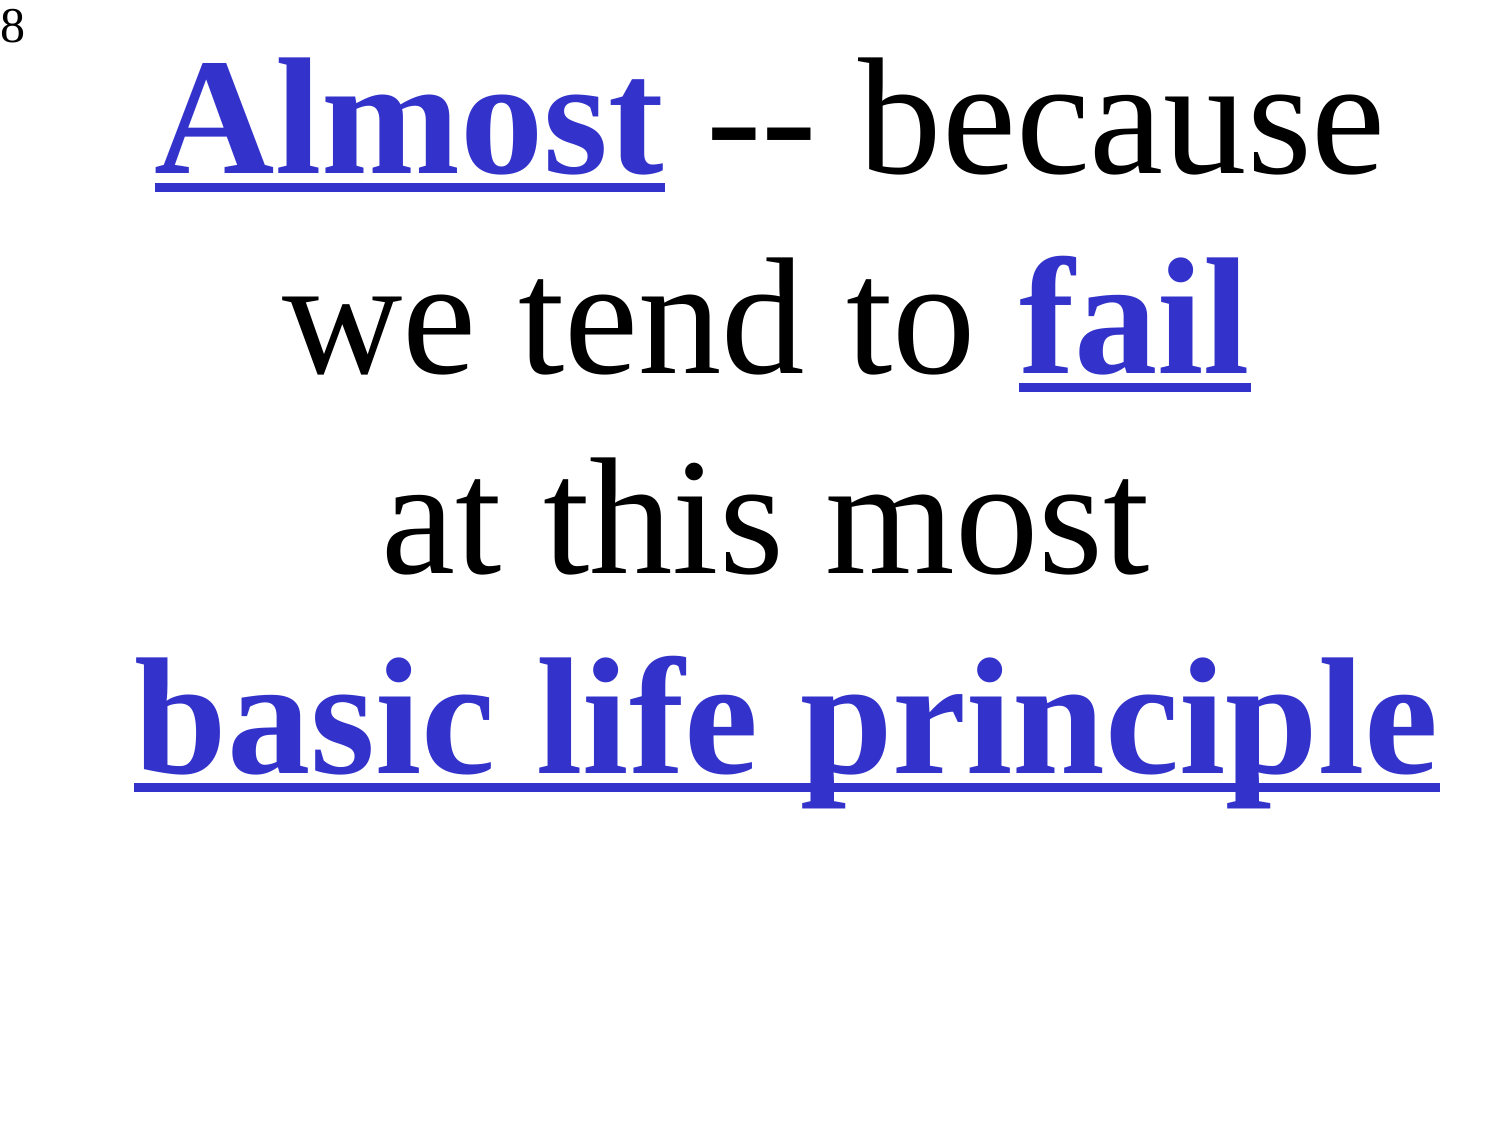

 Almost -- because we tend to fail
at this most
basic life principle